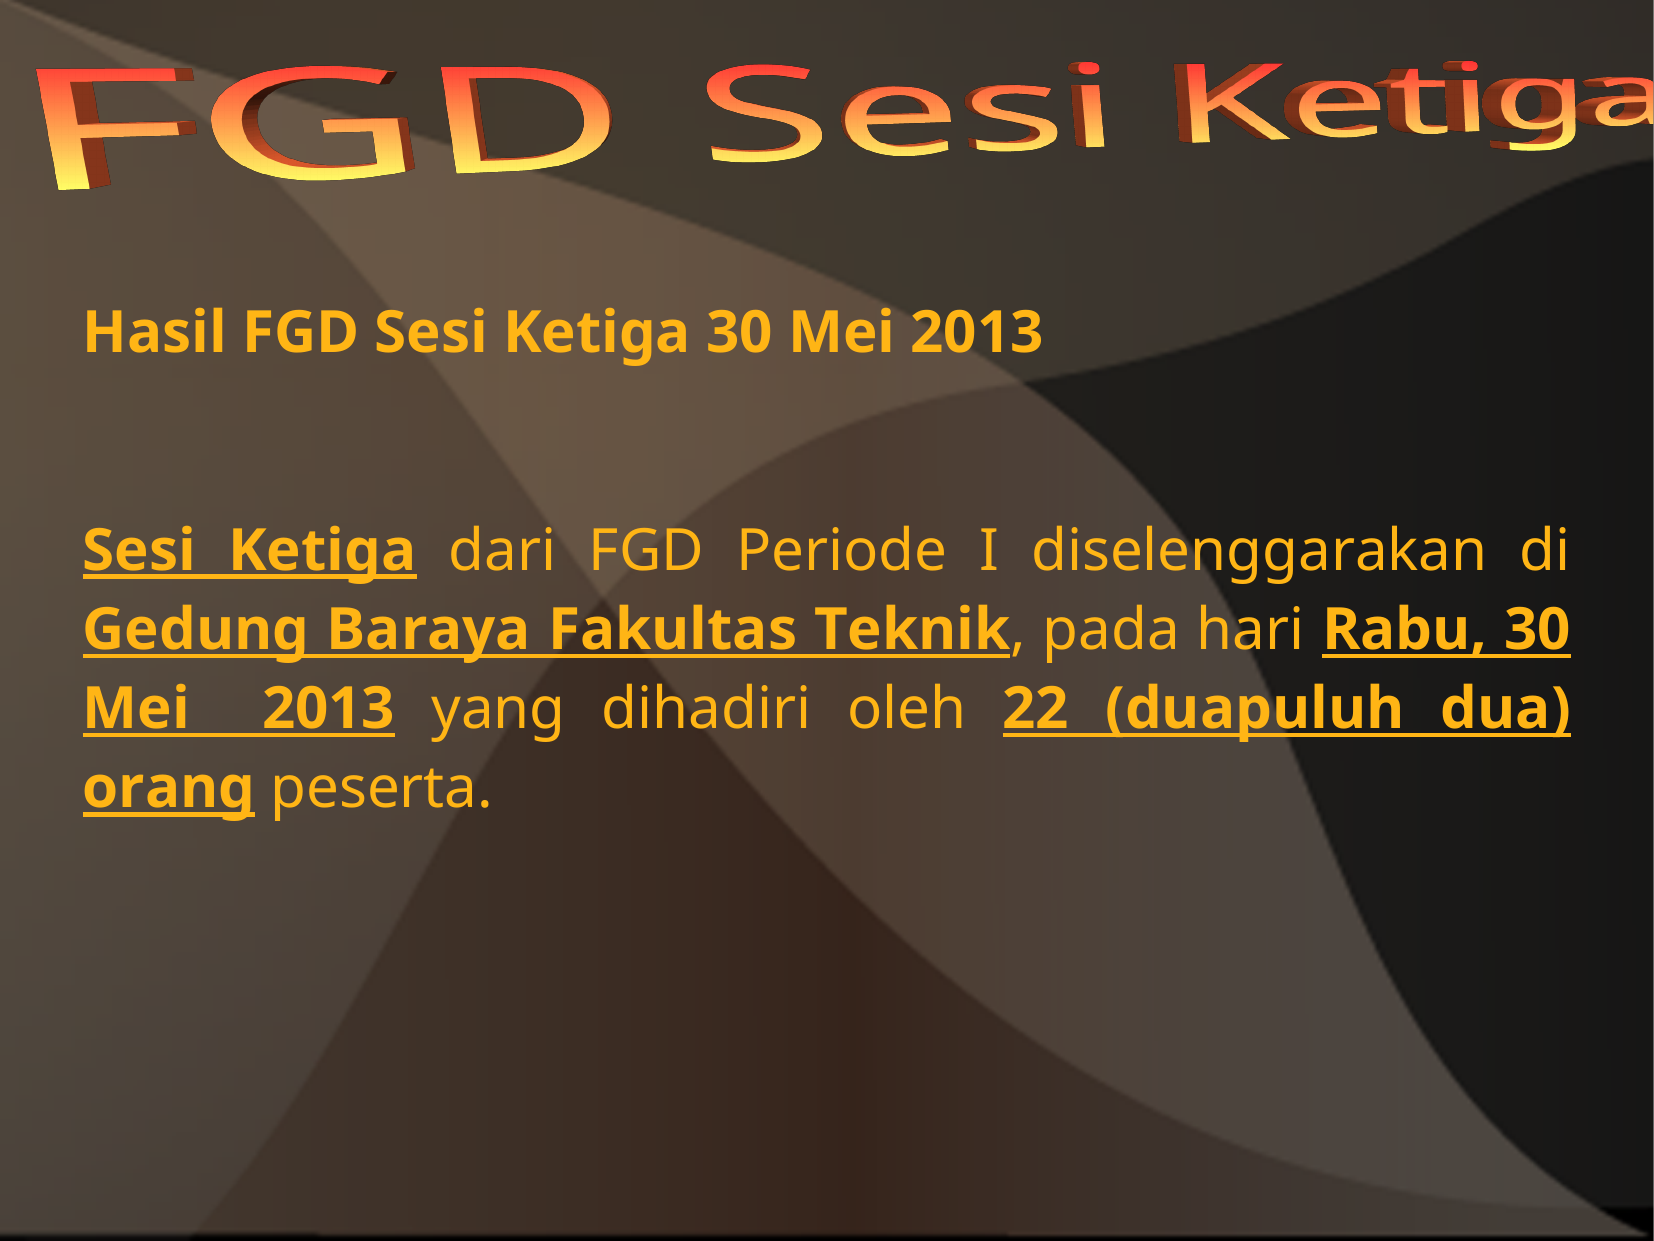

FGD Sesi Ketiga
# Hasil FGD Sesi Ketiga 30 Mei 2013
Sesi Ketiga dari FGD Periode I diselenggarakan di Gedung Baraya Fakultas Teknik, pada hari Rabu, 30 Mei 2013 yang dihadiri oleh 22 (duapuluh dua) orang peserta.